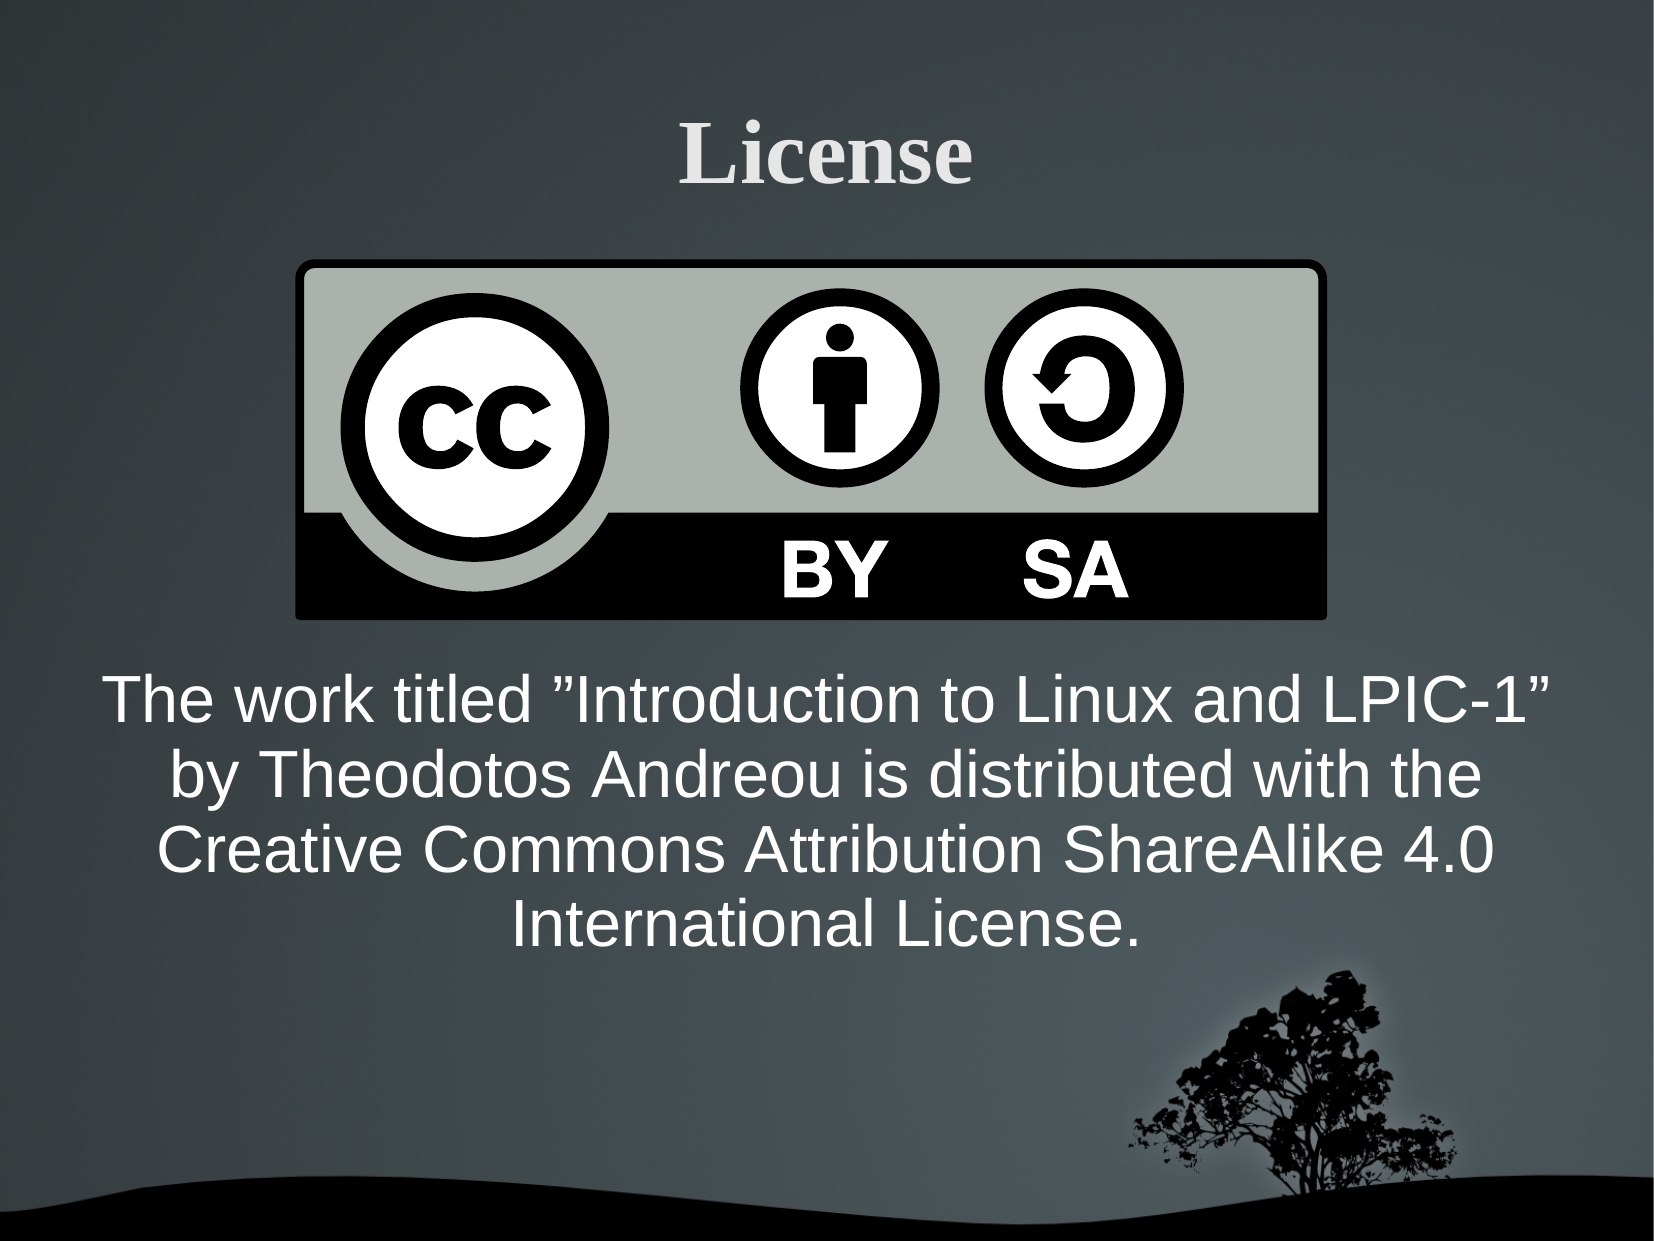

# License
The work titled ”Introduction to Linux and LPIC-1” by Theodotos Andreou is distributed with the Creative Commons Attribution ShareAlike 4.0 International License.